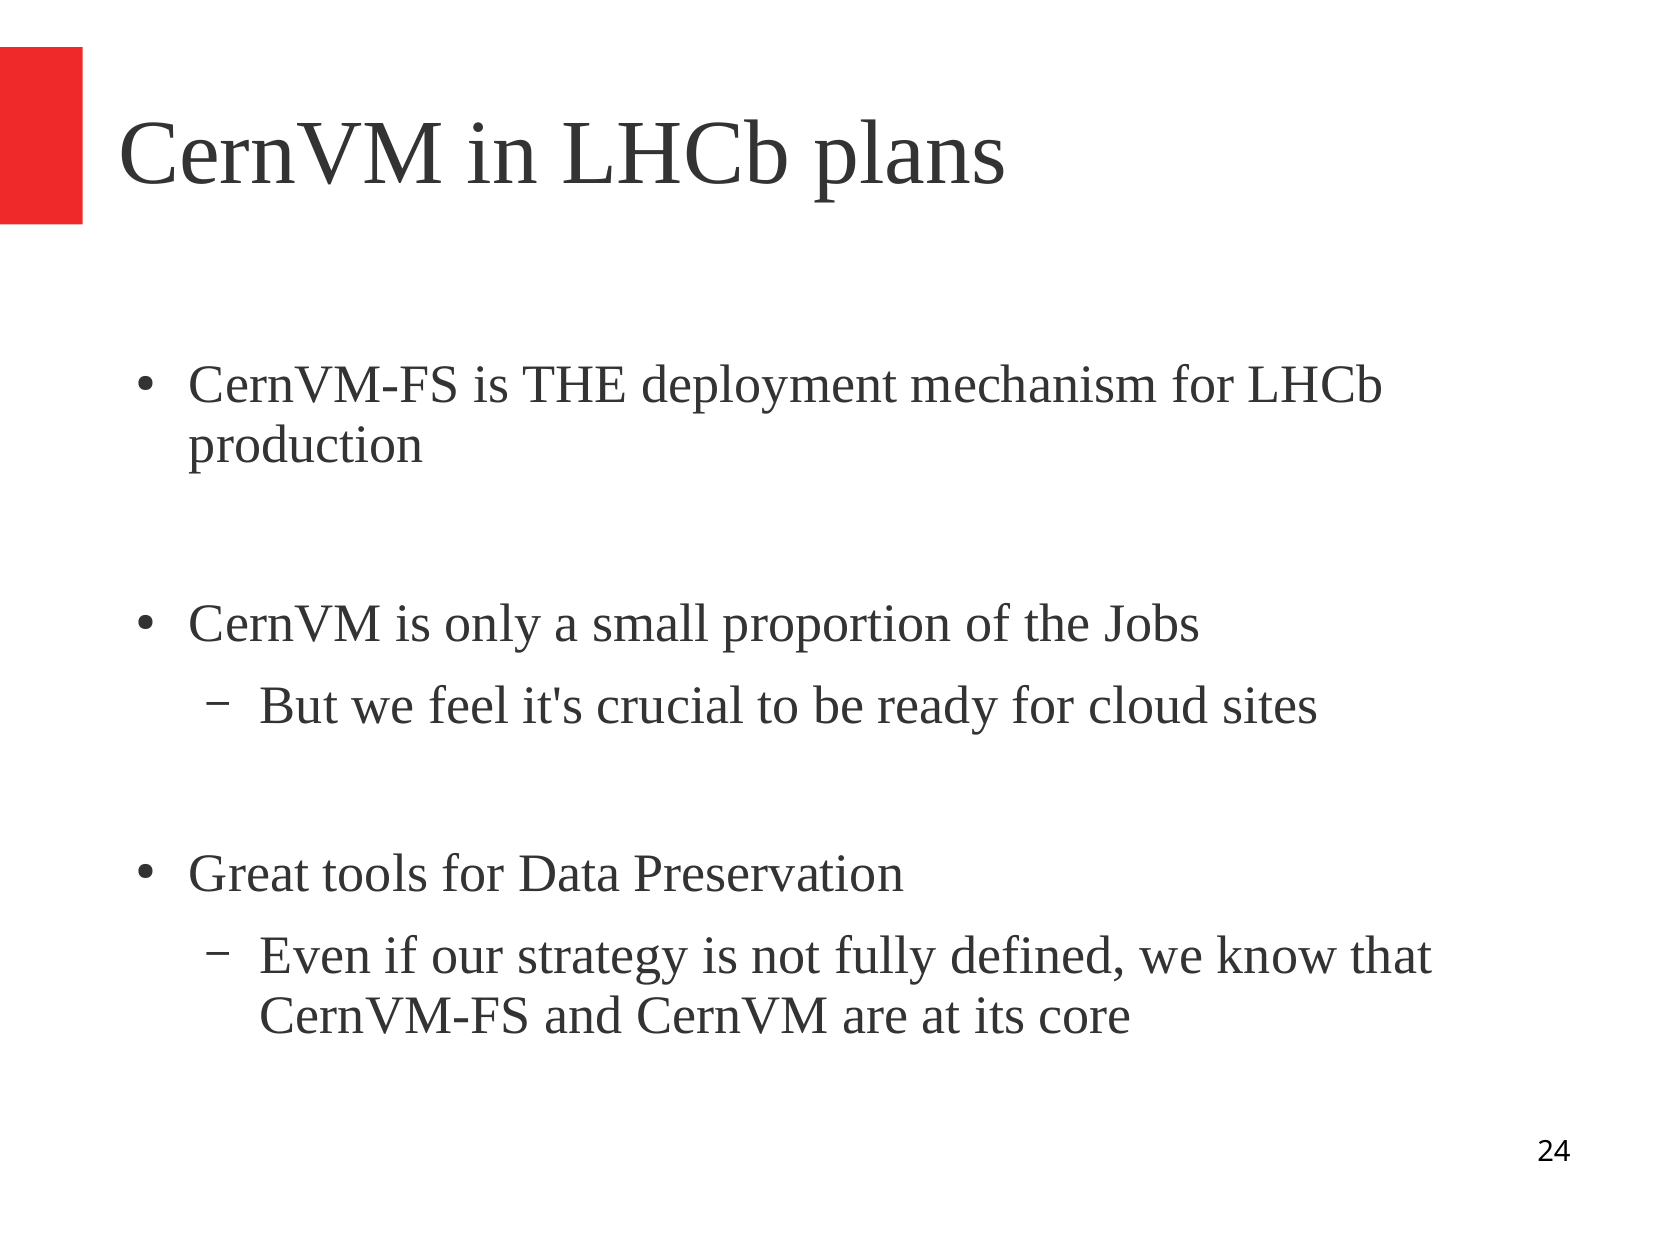

# CernVM in LHCb plans
CernVM-FS is THE deployment mechanism for LHCb production
CernVM is only a small proportion of the Jobs
But we feel it's crucial to be ready for cloud sites
Great tools for Data Preservation
Even if our strategy is not fully defined, we know that CernVM-FS and CernVM are at its core
24